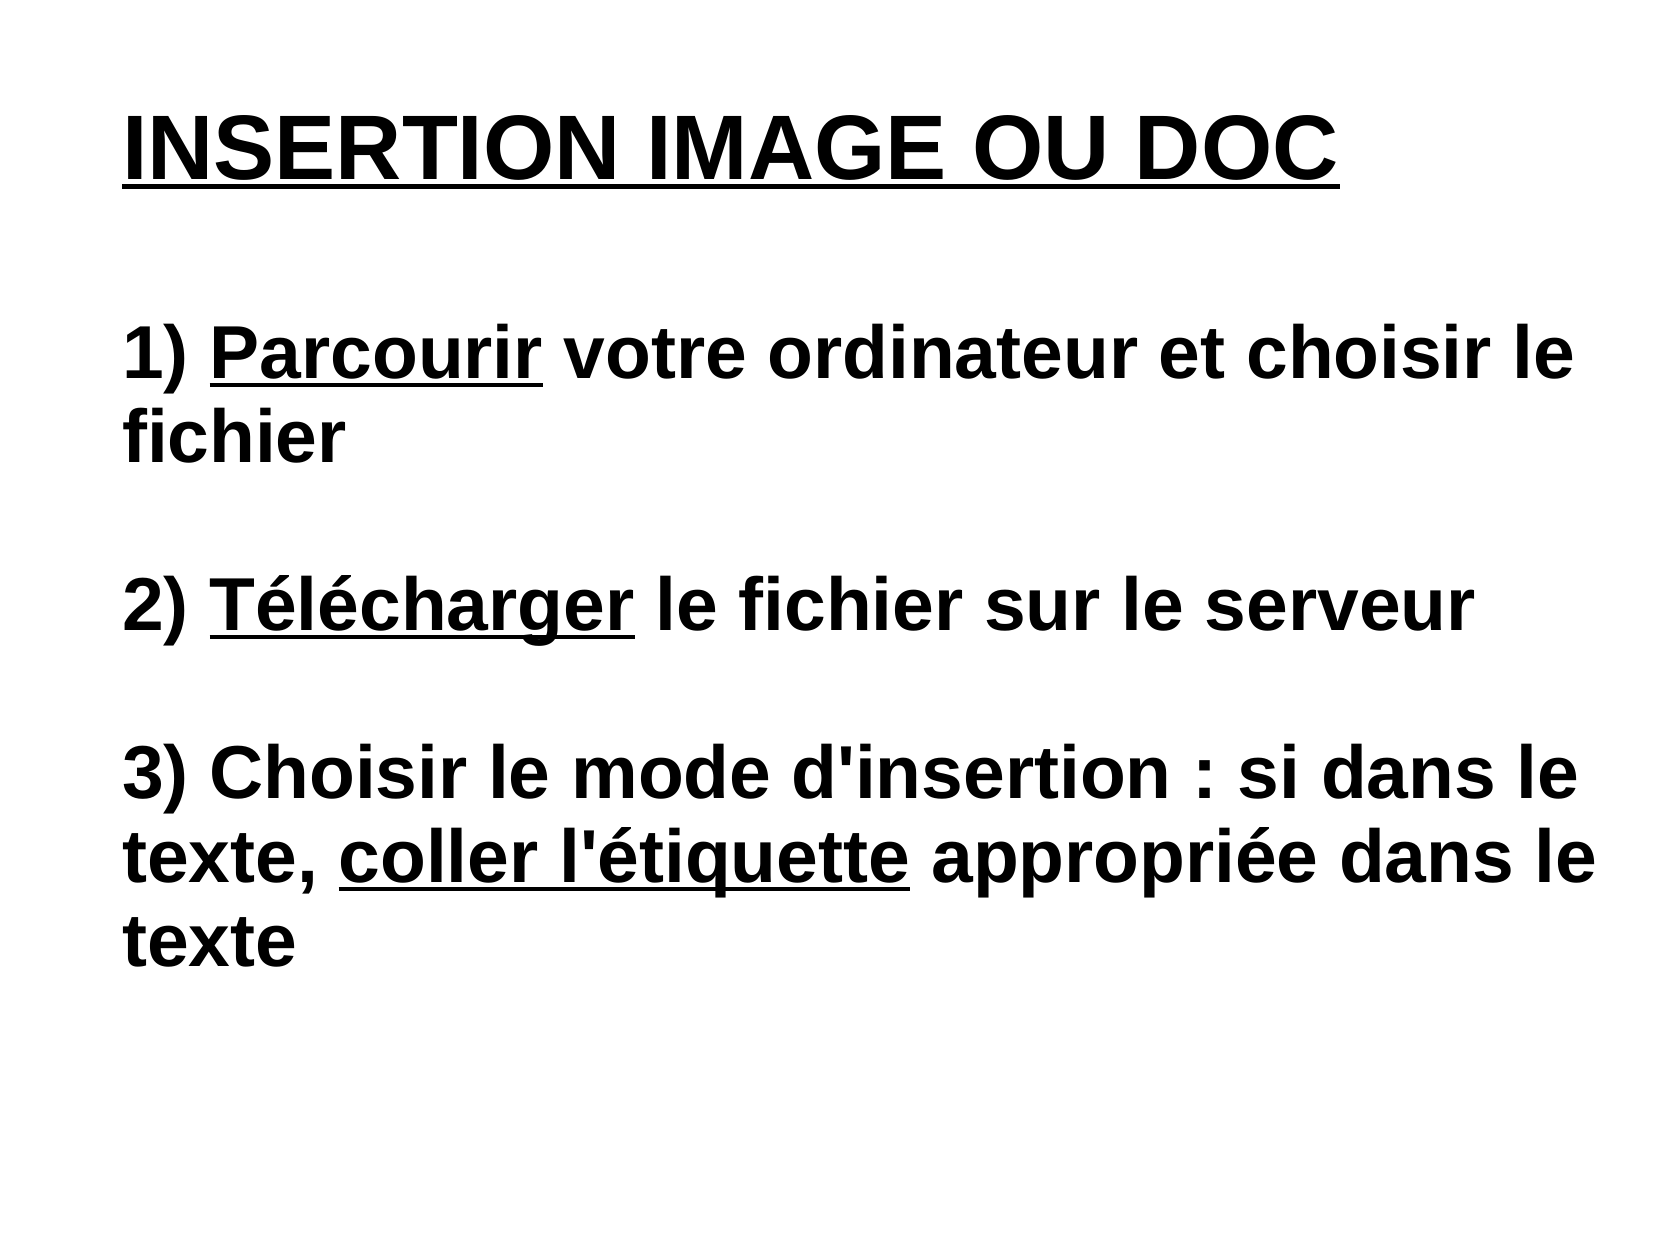

INSERTION IMAGE OU DOC
1) Parcourir votre ordinateur et choisir le fichier
2) Télécharger le fichier sur le serveur
3) Choisir le mode d'insertion : si dans le texte, coller l'étiquette appropriée dans le texte